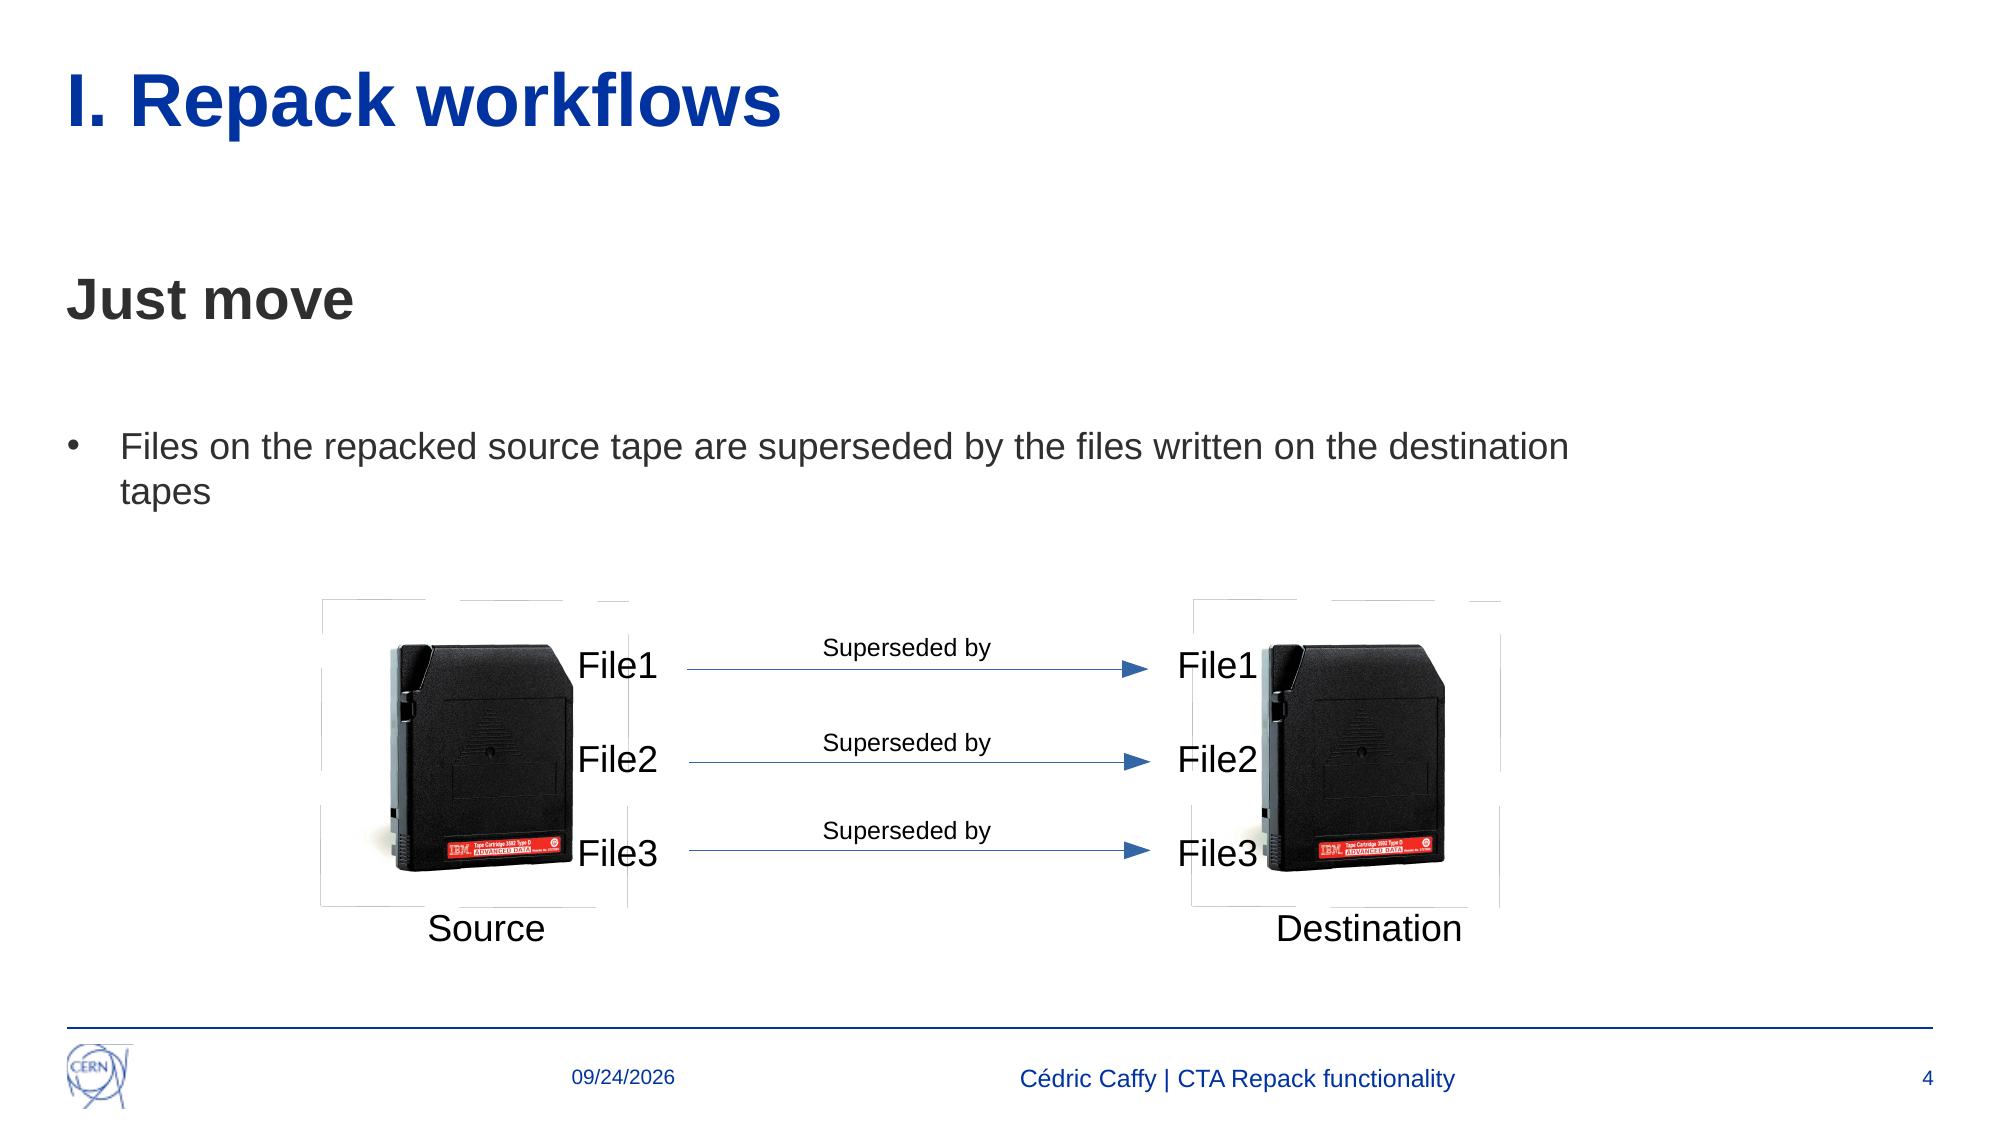

I. Repack workflows
# Just move
Files on the repacked source tape are superseded by the files written on the destination tapes
Superseded by
File1
File2
File3
File1
File2
File3
Superseded by
Superseded by
Source
Destination
Cédric Caffy | CTA Repack functionality